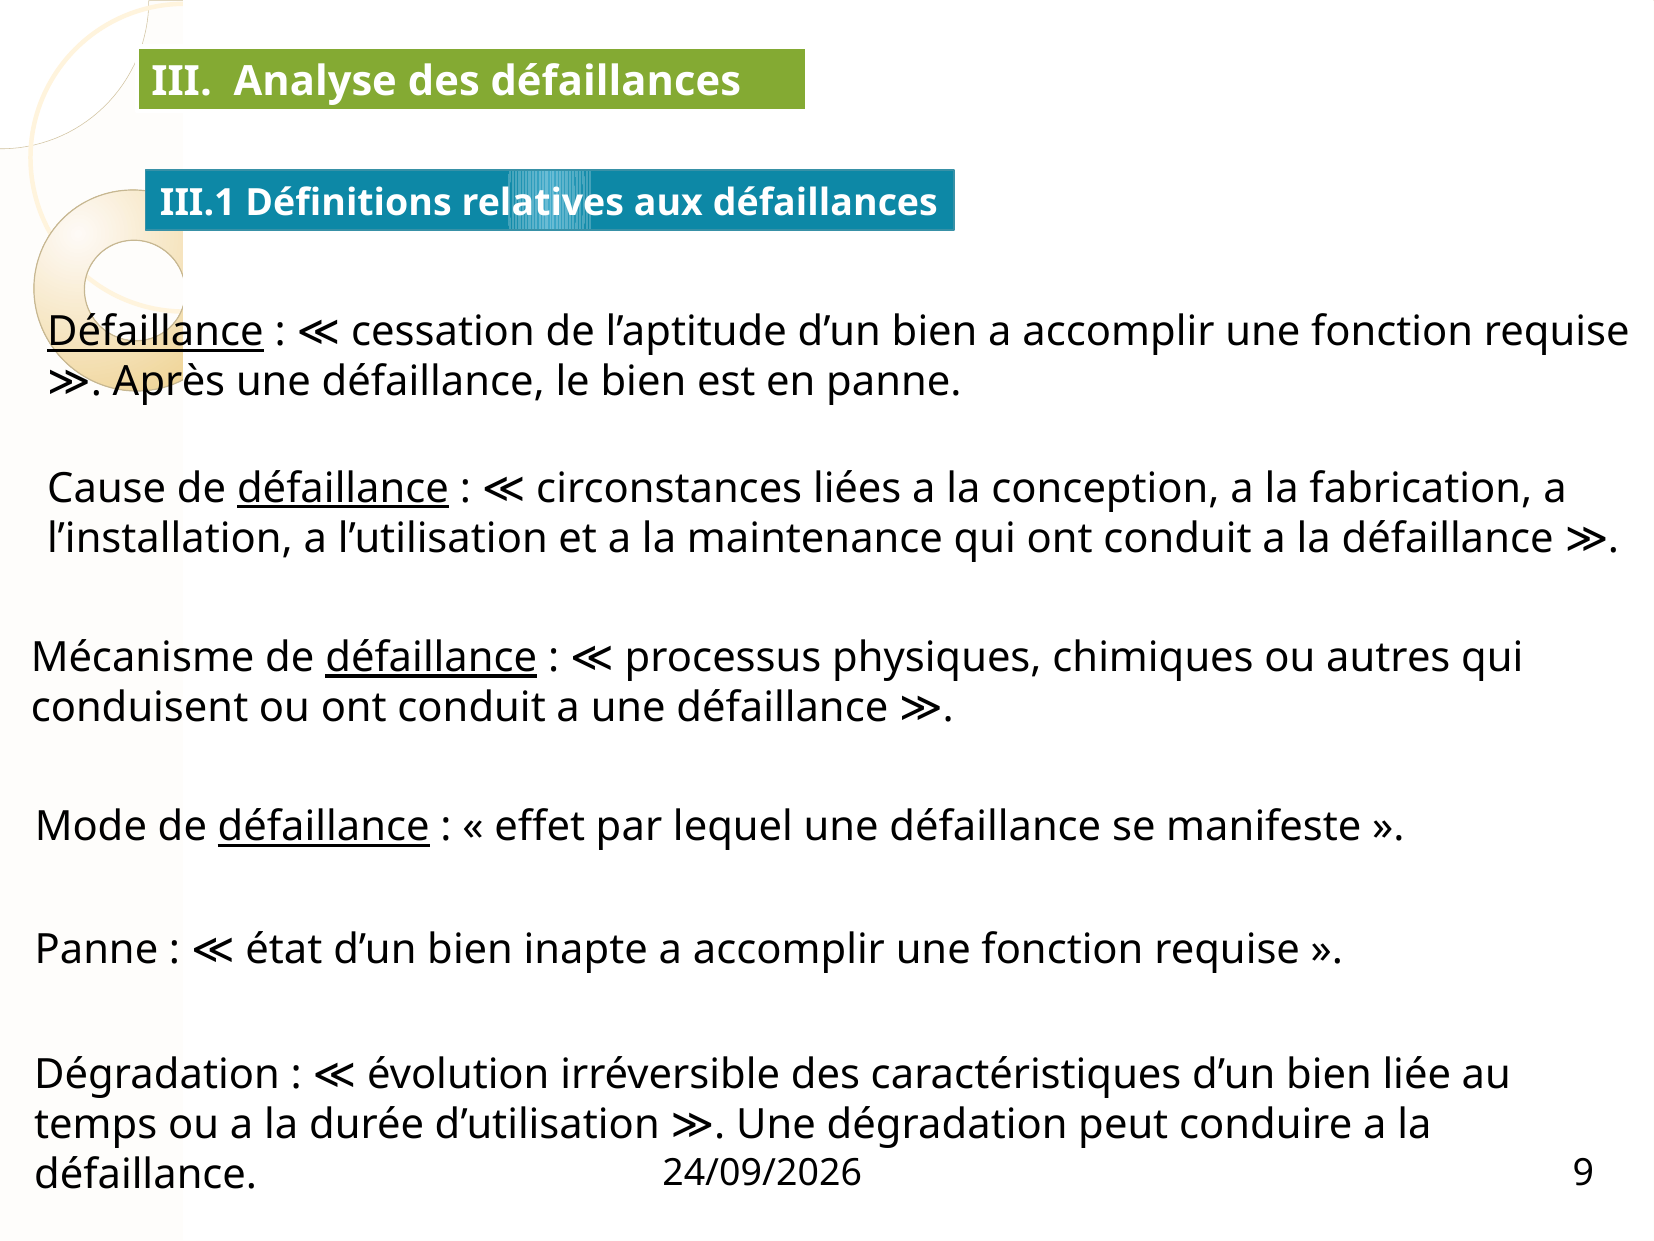

III. Analyse des défaillances
III.1 Définitions relatives aux défaillances
Défaillance : ≪ cessation de l’aptitude d’un bien a accomplir une fonction requise ≫. Après une défaillance, le bien est en panne.
Cause de défaillance : ≪ circonstances liées a la conception, a la fabrication, a l’installation, a l’utilisation et a la maintenance qui ont conduit a la défaillance ≫.
Mécanisme de défaillance : ≪ processus physiques, chimiques ou autres qui conduisent ou ont conduit a une défaillance ≫.
Mode de défaillance : « effet par lequel une défaillance se manifeste ».
Panne : ≪ état d’un bien inapte a accomplir une fonction requise ».
Dégradation : ≪ évolution irréversible des caractéristiques d’un bien liée au temps ou a la durée d’utilisation ≫. Une dégradation peut conduire a la défaillance.